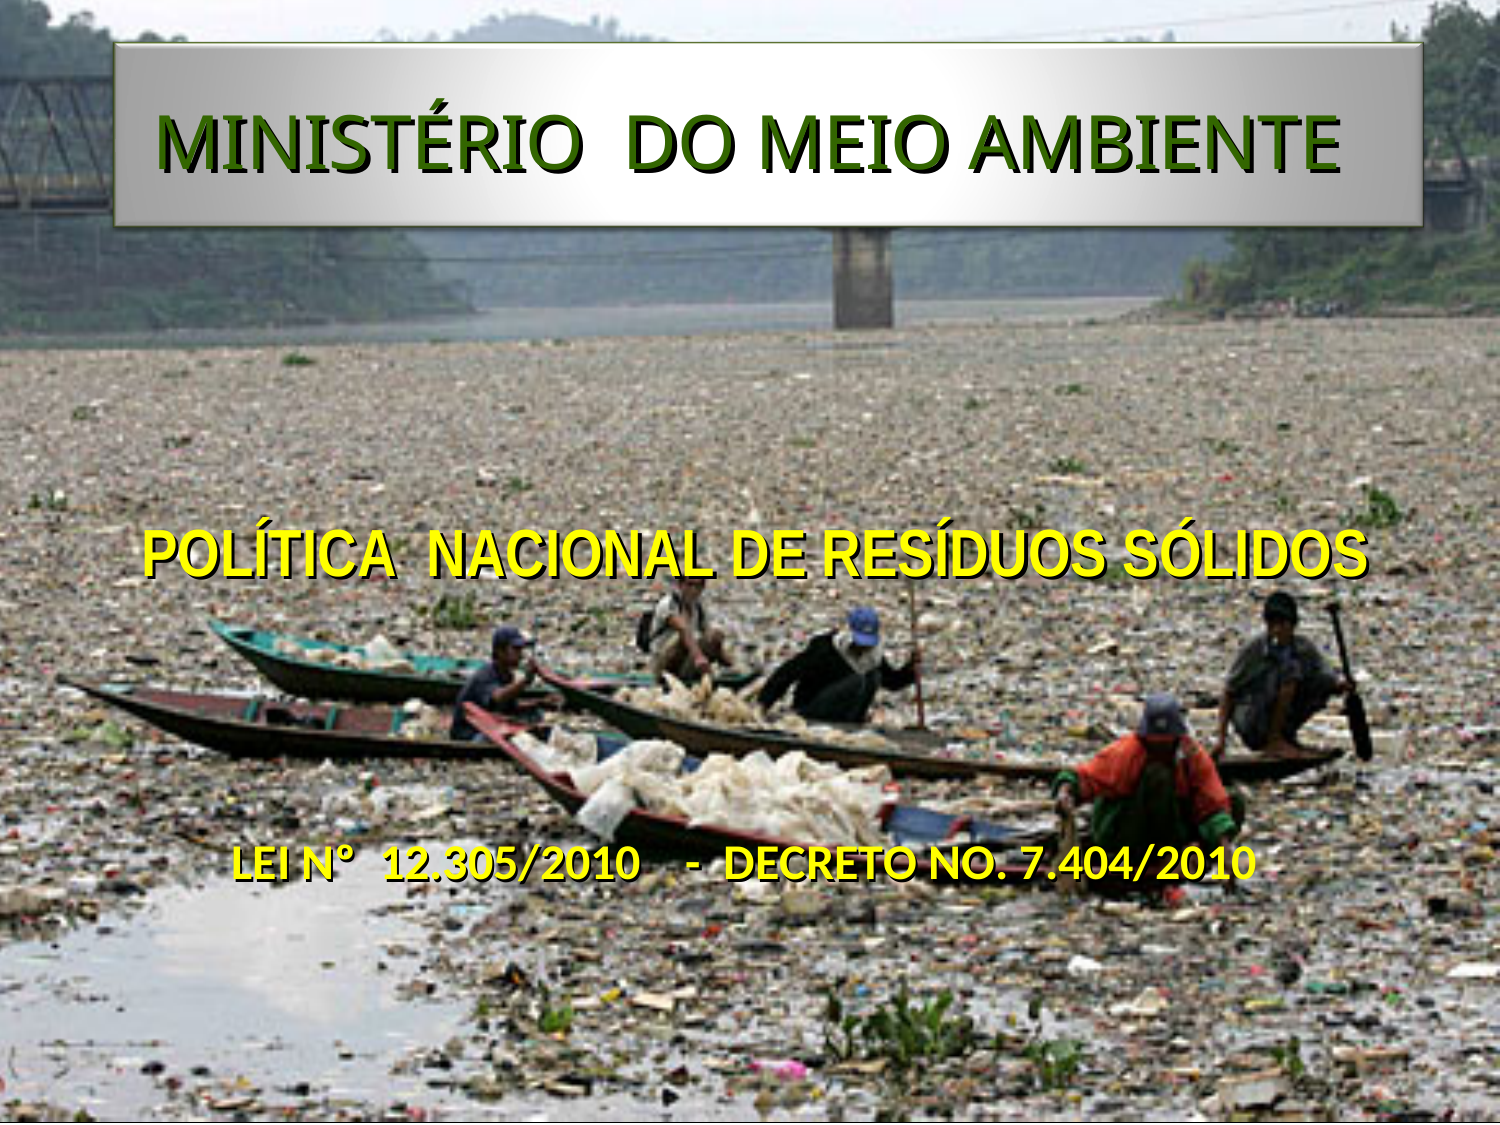

MINISTÉRIO DO MEIO AMBIENTE
POLÍTICA NACIONAL DE RESÍDUOS SÓLIDOS
LEI Nº 12.305/2010 - DECRETO NO. 7.404/2010